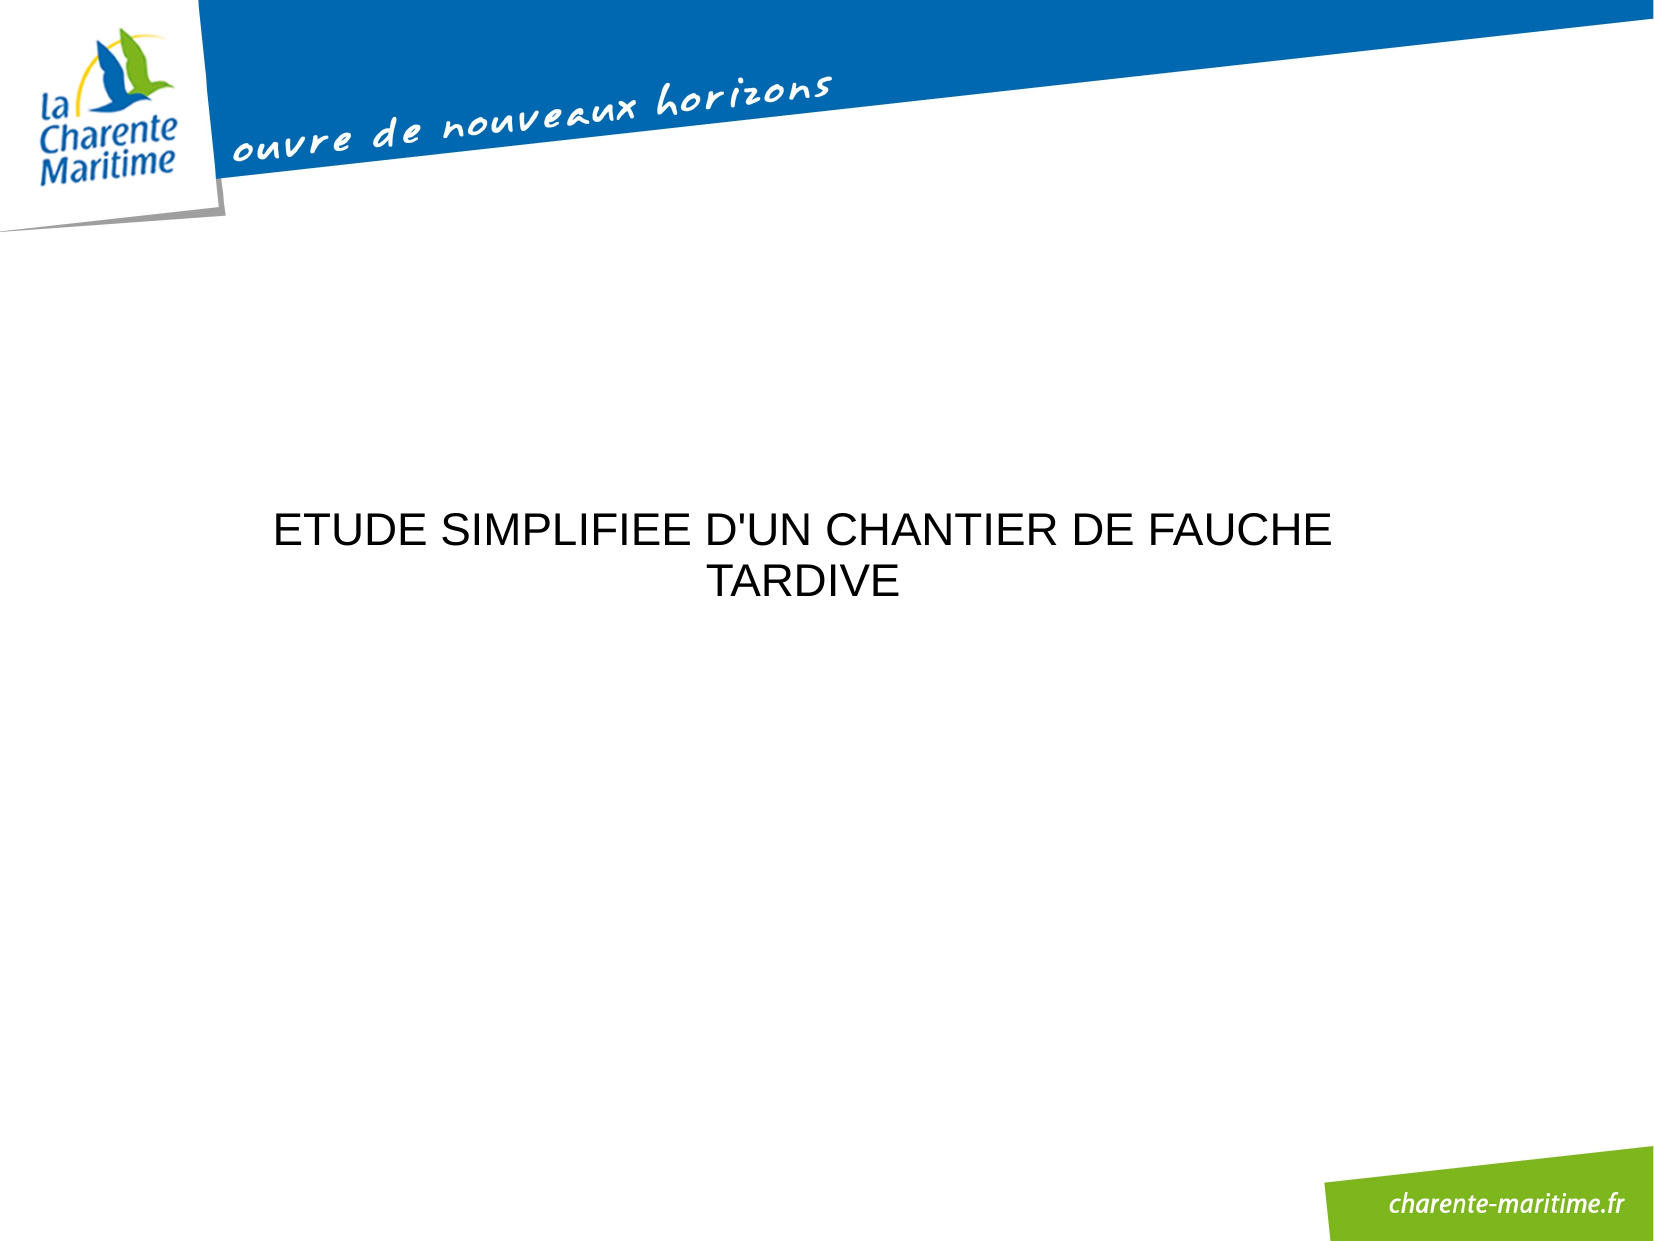

ETUDE SIMPLIFIEE D'UN CHANTIER DE FAUCHE TARDIVE
19